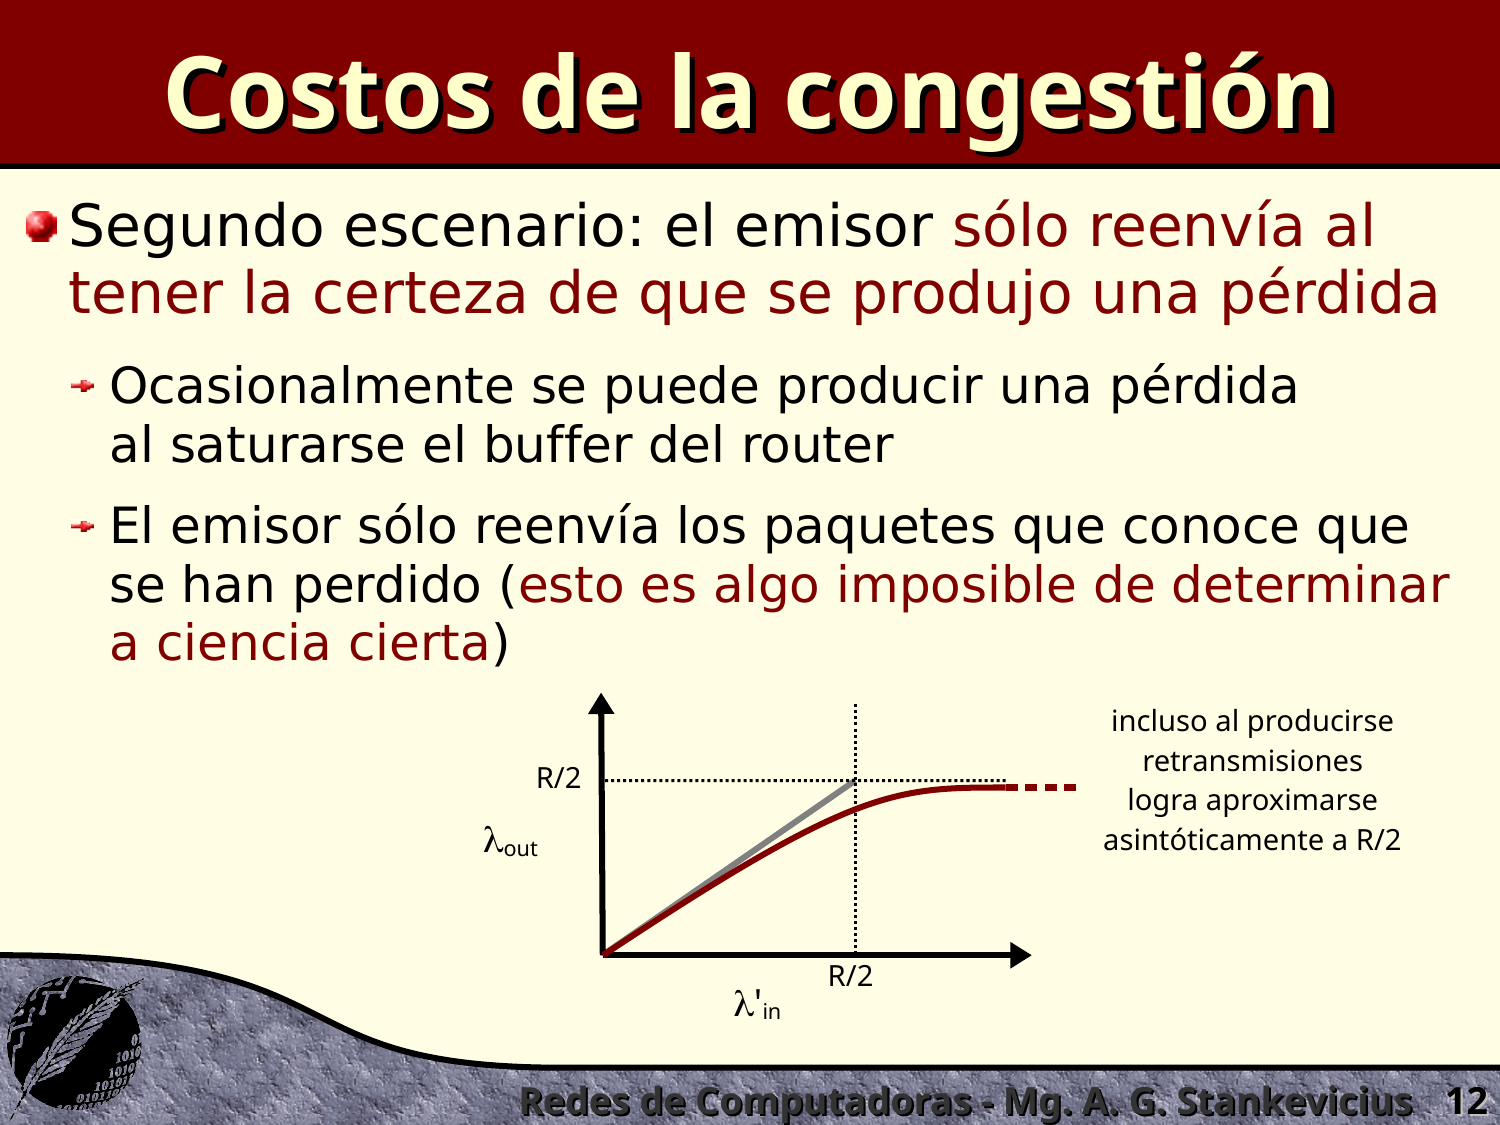

# Costos de la congestión
Segundo escenario: el emisor sólo reenvía al tener la certeza de que se produjo una pérdida
Ocasionalmente se puede producir una pérdida
al saturarse el buffer del router
El emisor sólo reenvía los paquetes que conoce que
se han perdido (esto es algo imposible de determinar a ciencia cierta)
out
'in
incluso al producirse
retransmisiones
logra aproximarse
asintóticamente a R/2
R/2
R/2
12